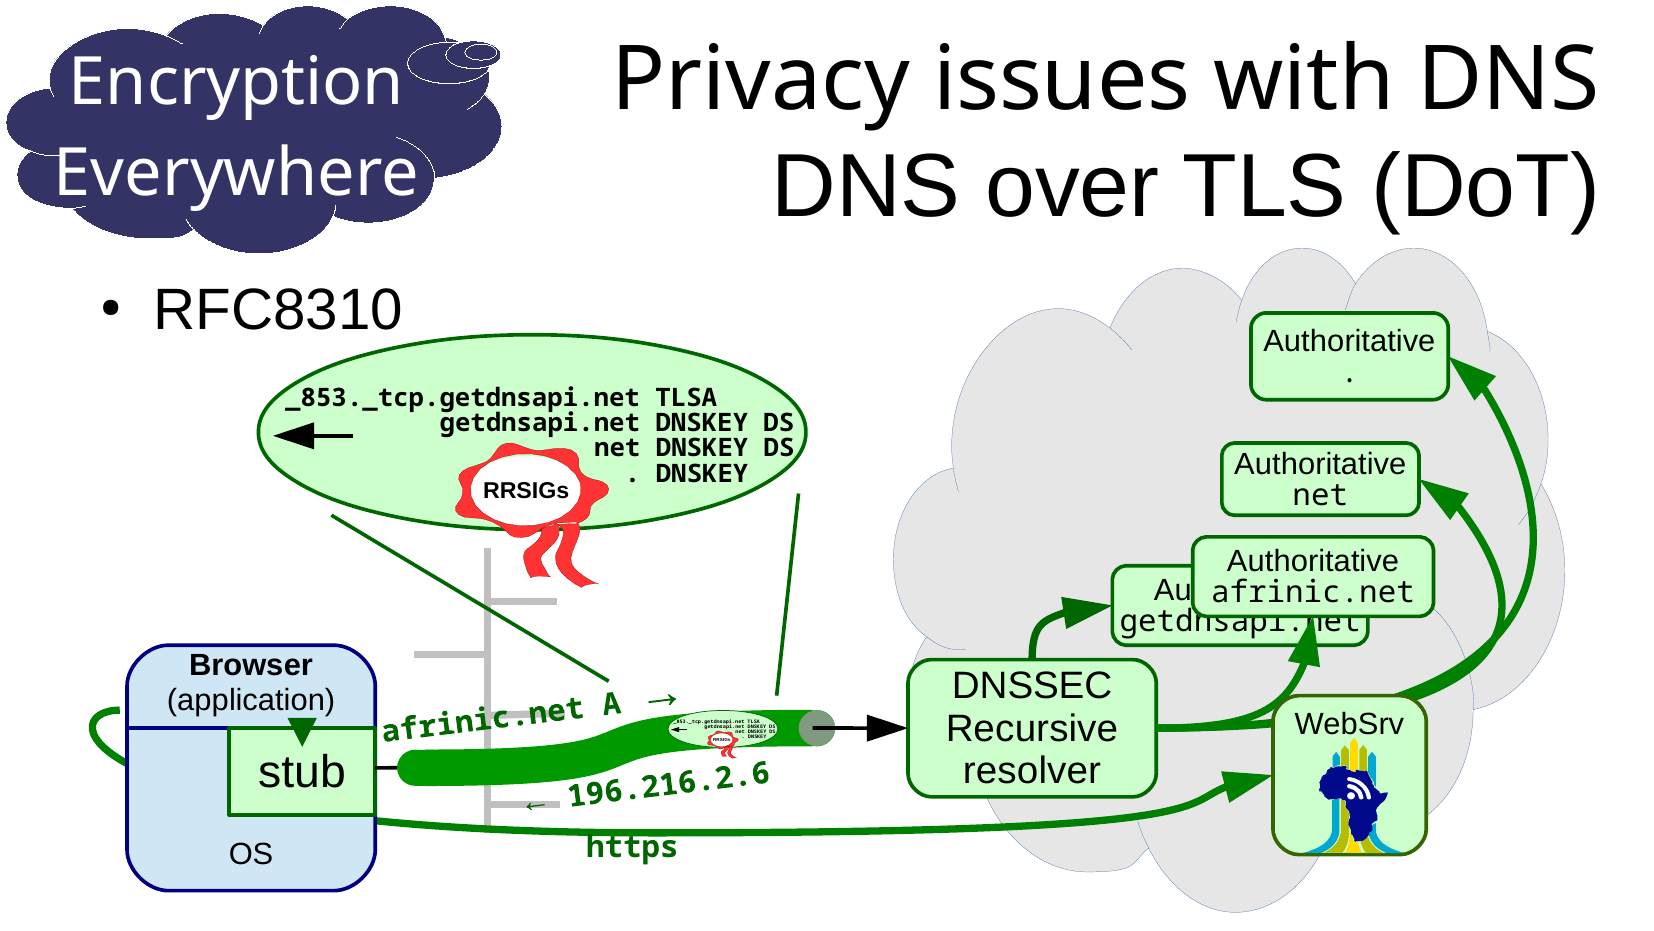

Encryption
Everywhere
# Privacy issues with DNS DNS over TLS (DoT)
RFC8310